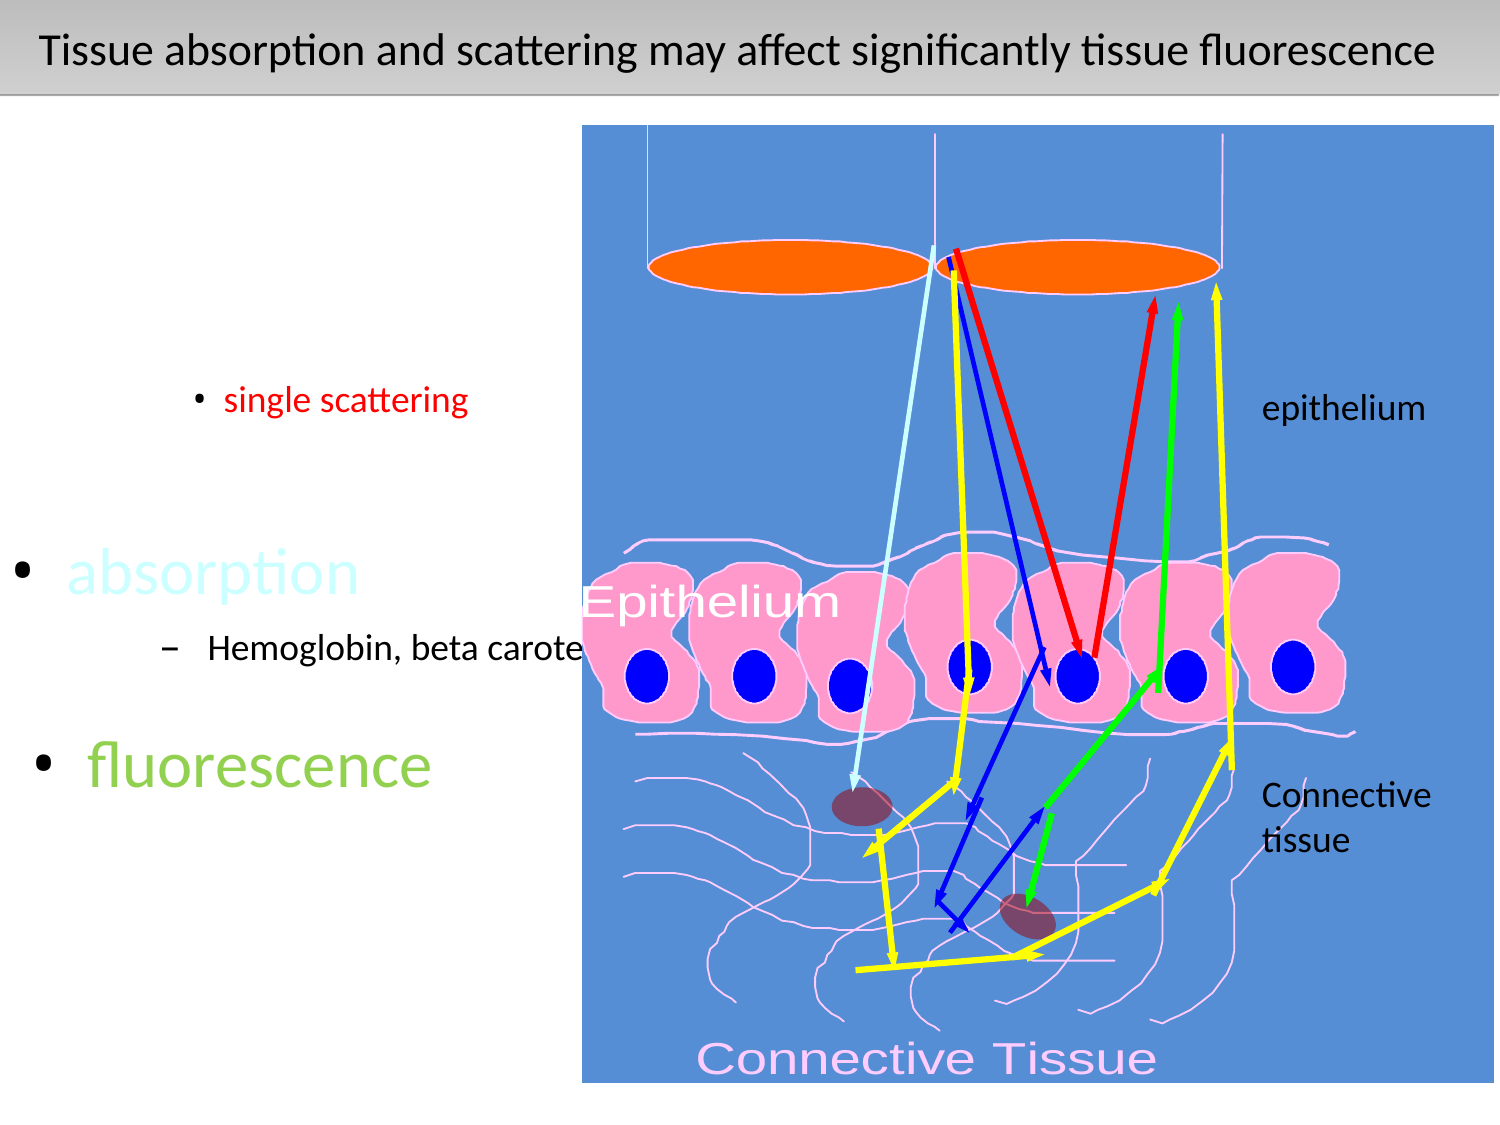

# Tissue absorption and scattering may affect significantly tissue fluorescence
 single scattering
epithelium
absorption
Hemoglobin, beta carotene
fluorescence
Connective
tissue